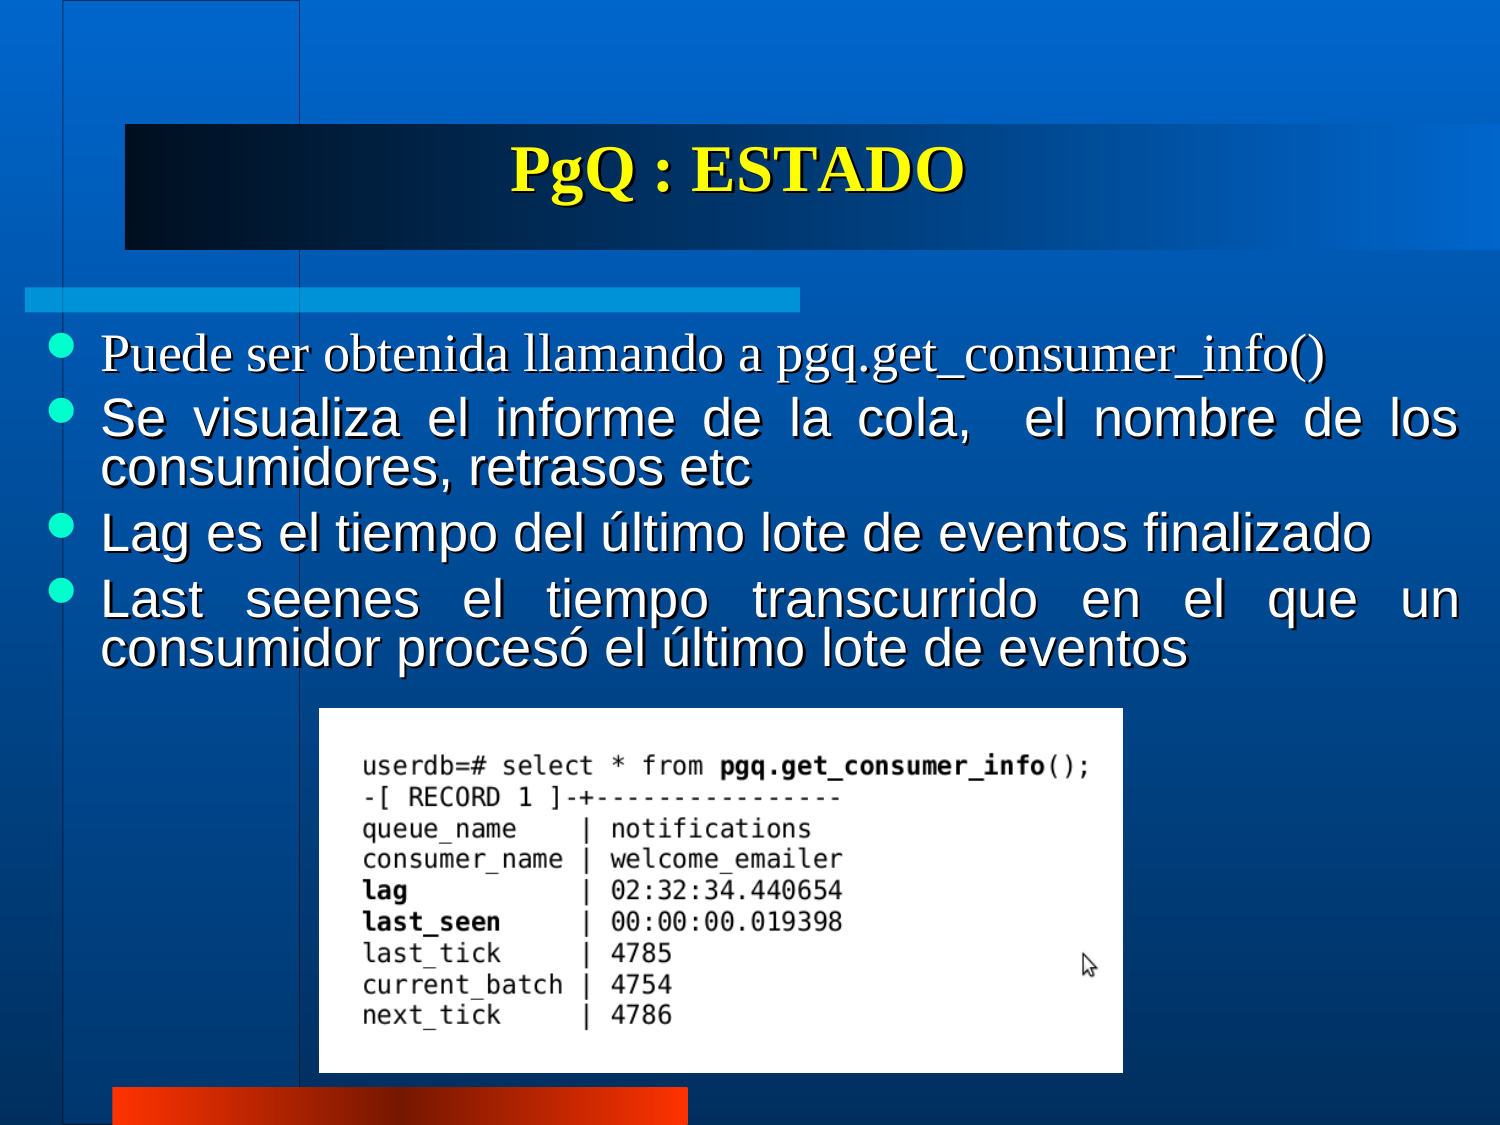

# PgQ : ESTADO
Puede ser obtenida llamando a pgq.get_consumer_info()
Se visualiza el informe de la cola, el nombre de los consumidores, retrasos etc
Lag es el tiempo del último lote de eventos finalizado
Last seenes el tiempo transcurrido en el que un consumidor procesó el último lote de eventos